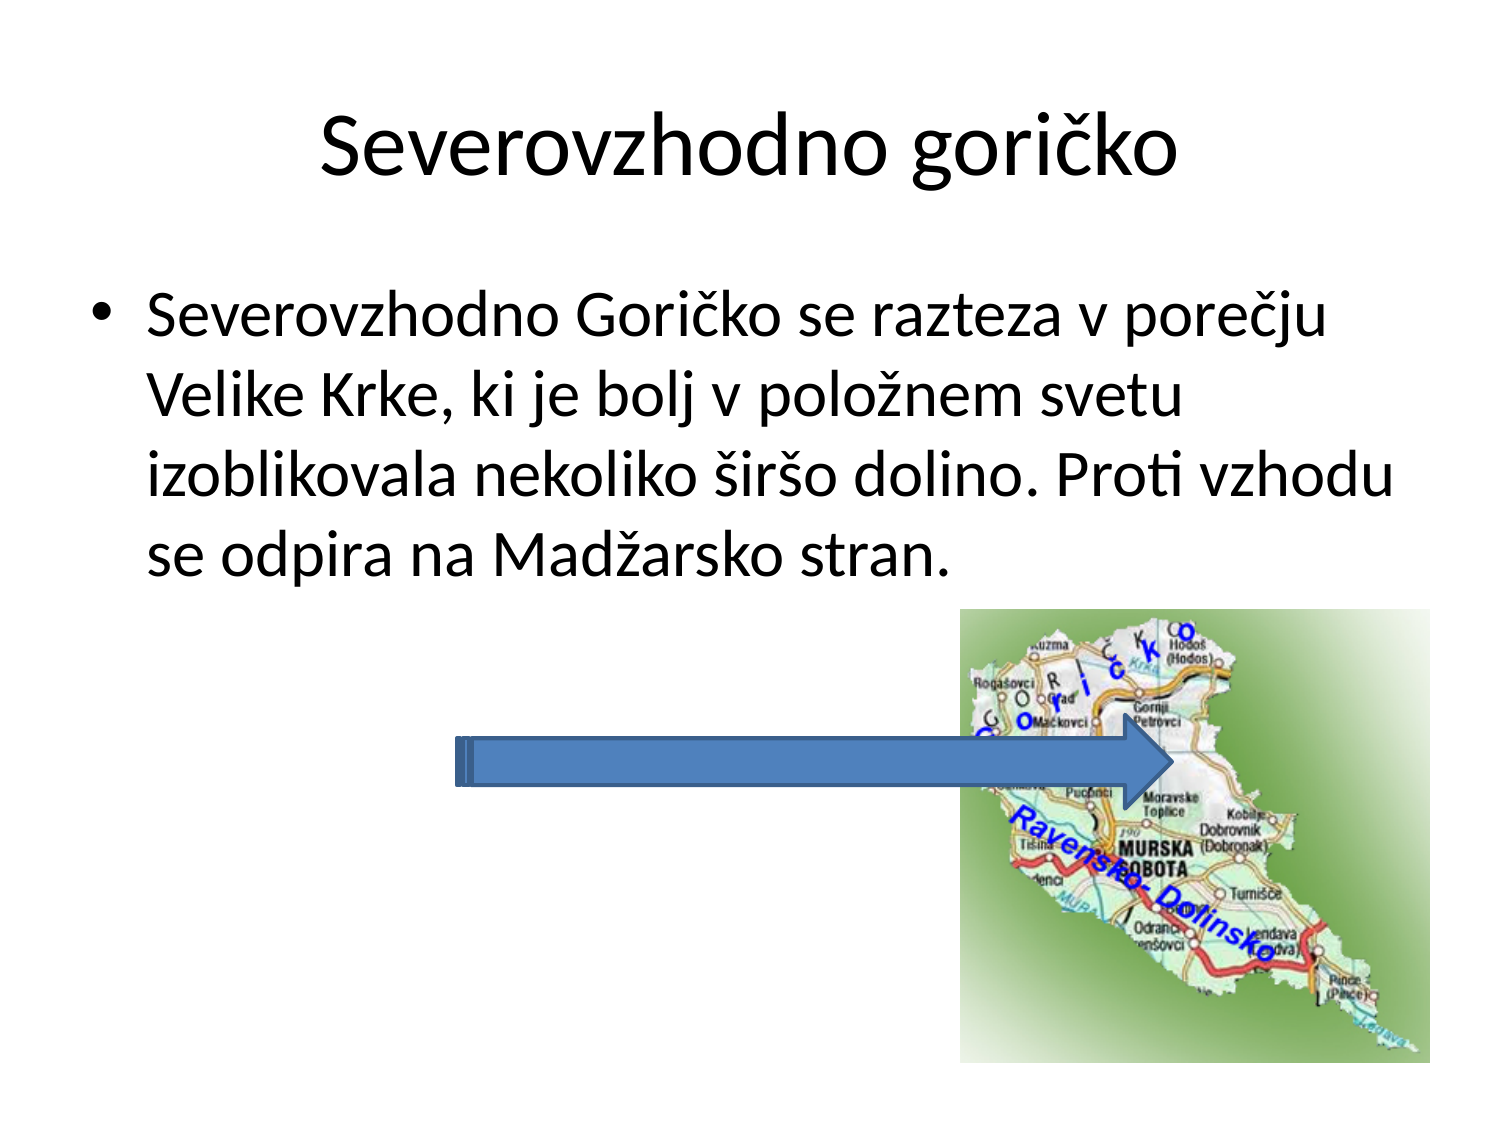

# Severovzhodno goričko
Severovzhodno Goričko se razteza v porečju Velike Krke, ki je bolj v položnem svetu izoblikovala nekoliko širšo dolino. Proti vzhodu se odpira na Madžarsko stran.